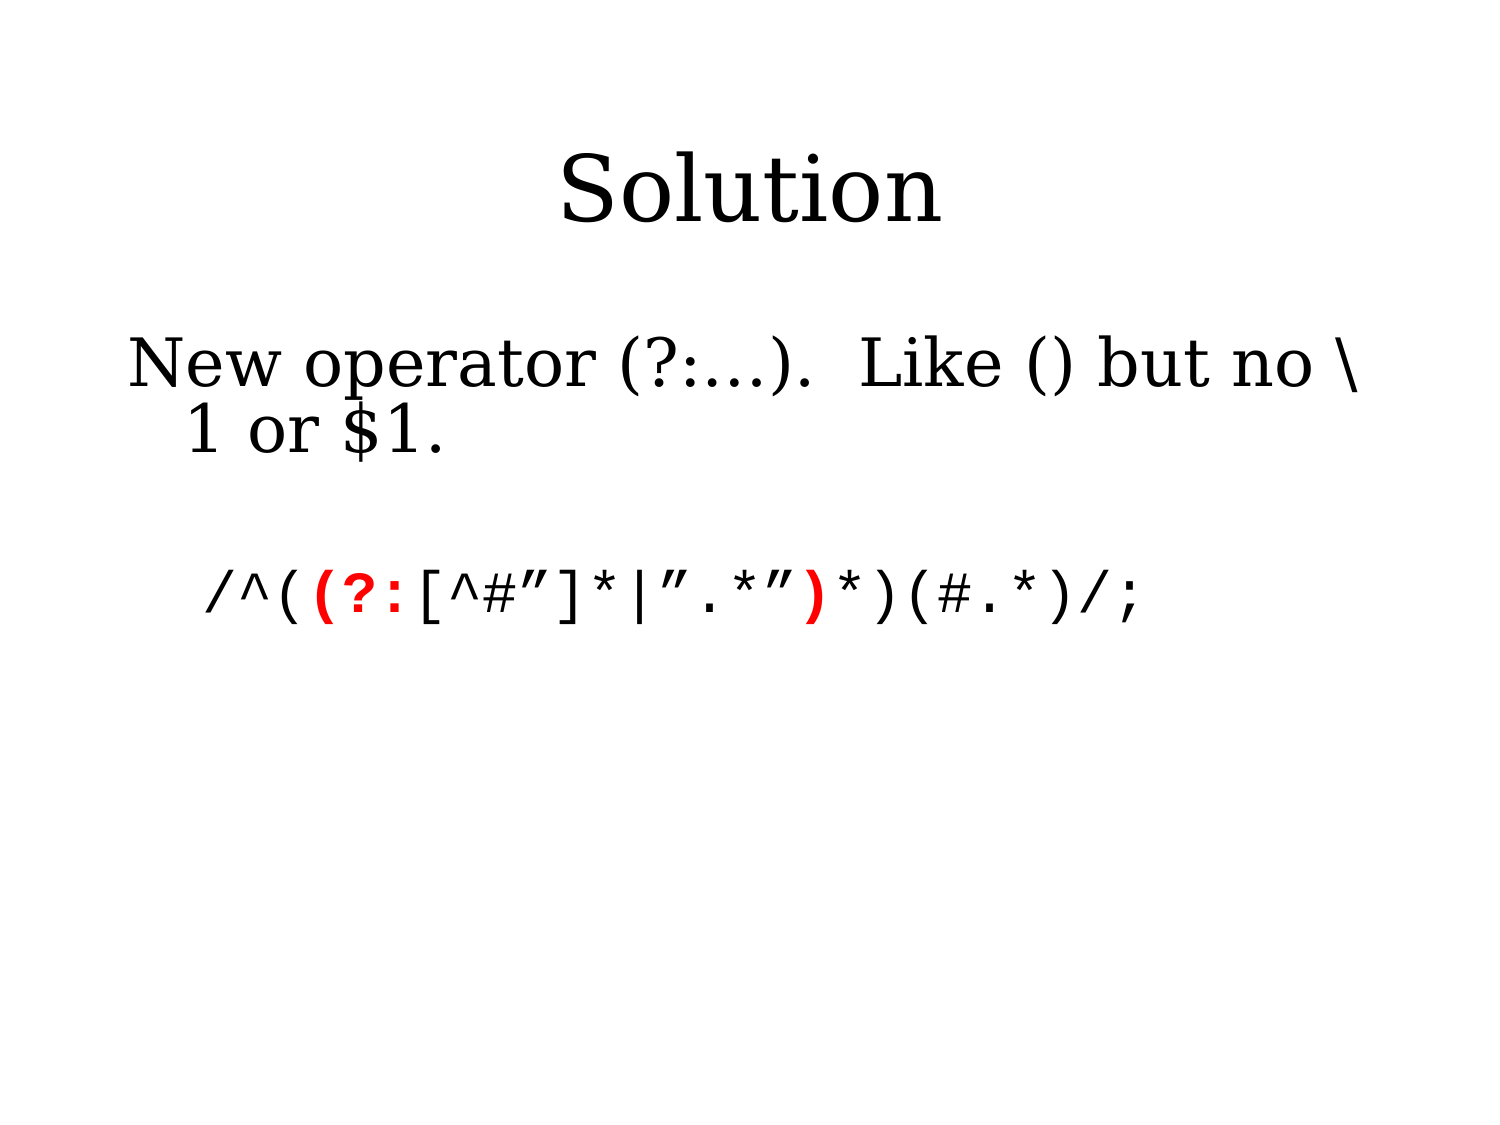

# Solution
New operator (?:…). Like () but no \1 or $1.
/^((?:[^#”]*|”.*”)*)(#.*)/;